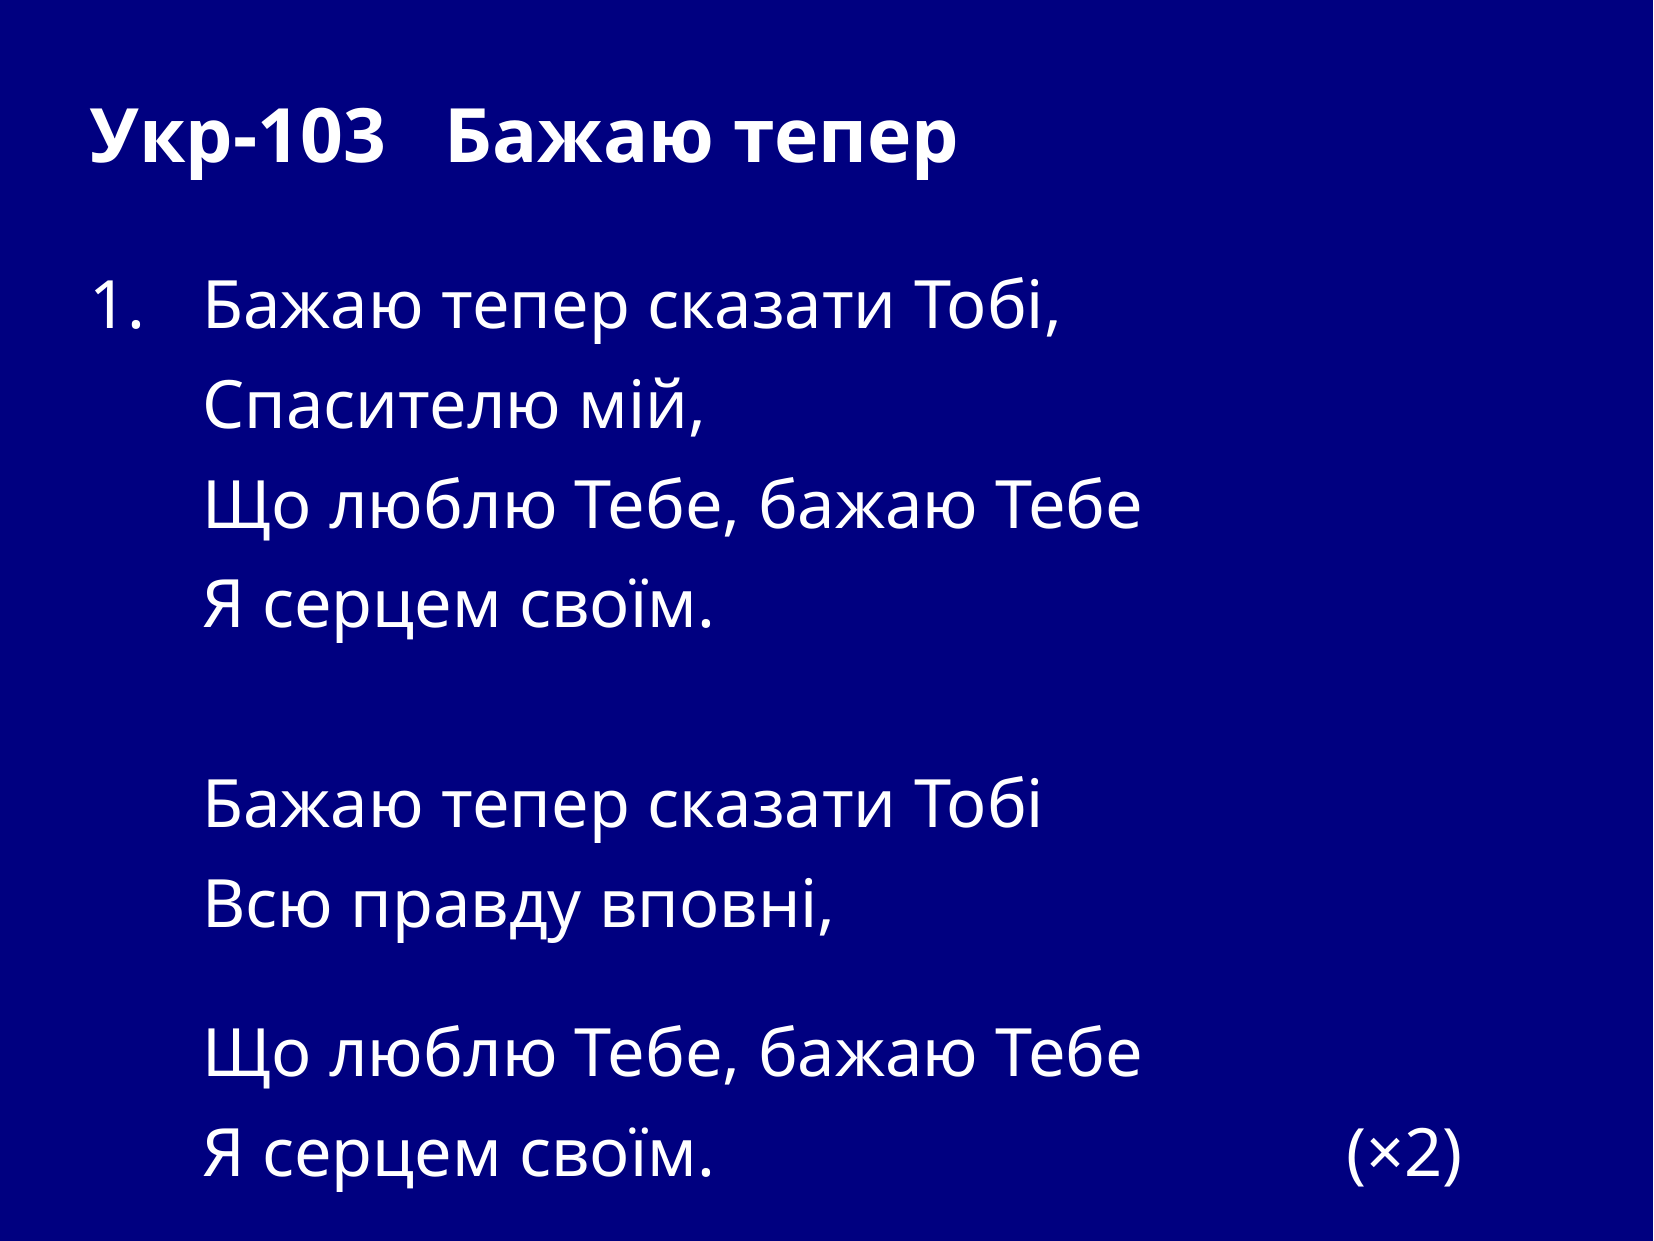

Укр-103 Бажаю тепер
1.	Бажаю тепер сказати Тобі,
	Спасителю мій,
	Що люблю Тебе, бажаю Тебе
	Я серцем своїм.
	Бажаю тепер сказати Тобі
	Всю правду вповні,
	Що люблю Тебе, бажаю Тебе
	Я серцем своїм.	(×2)